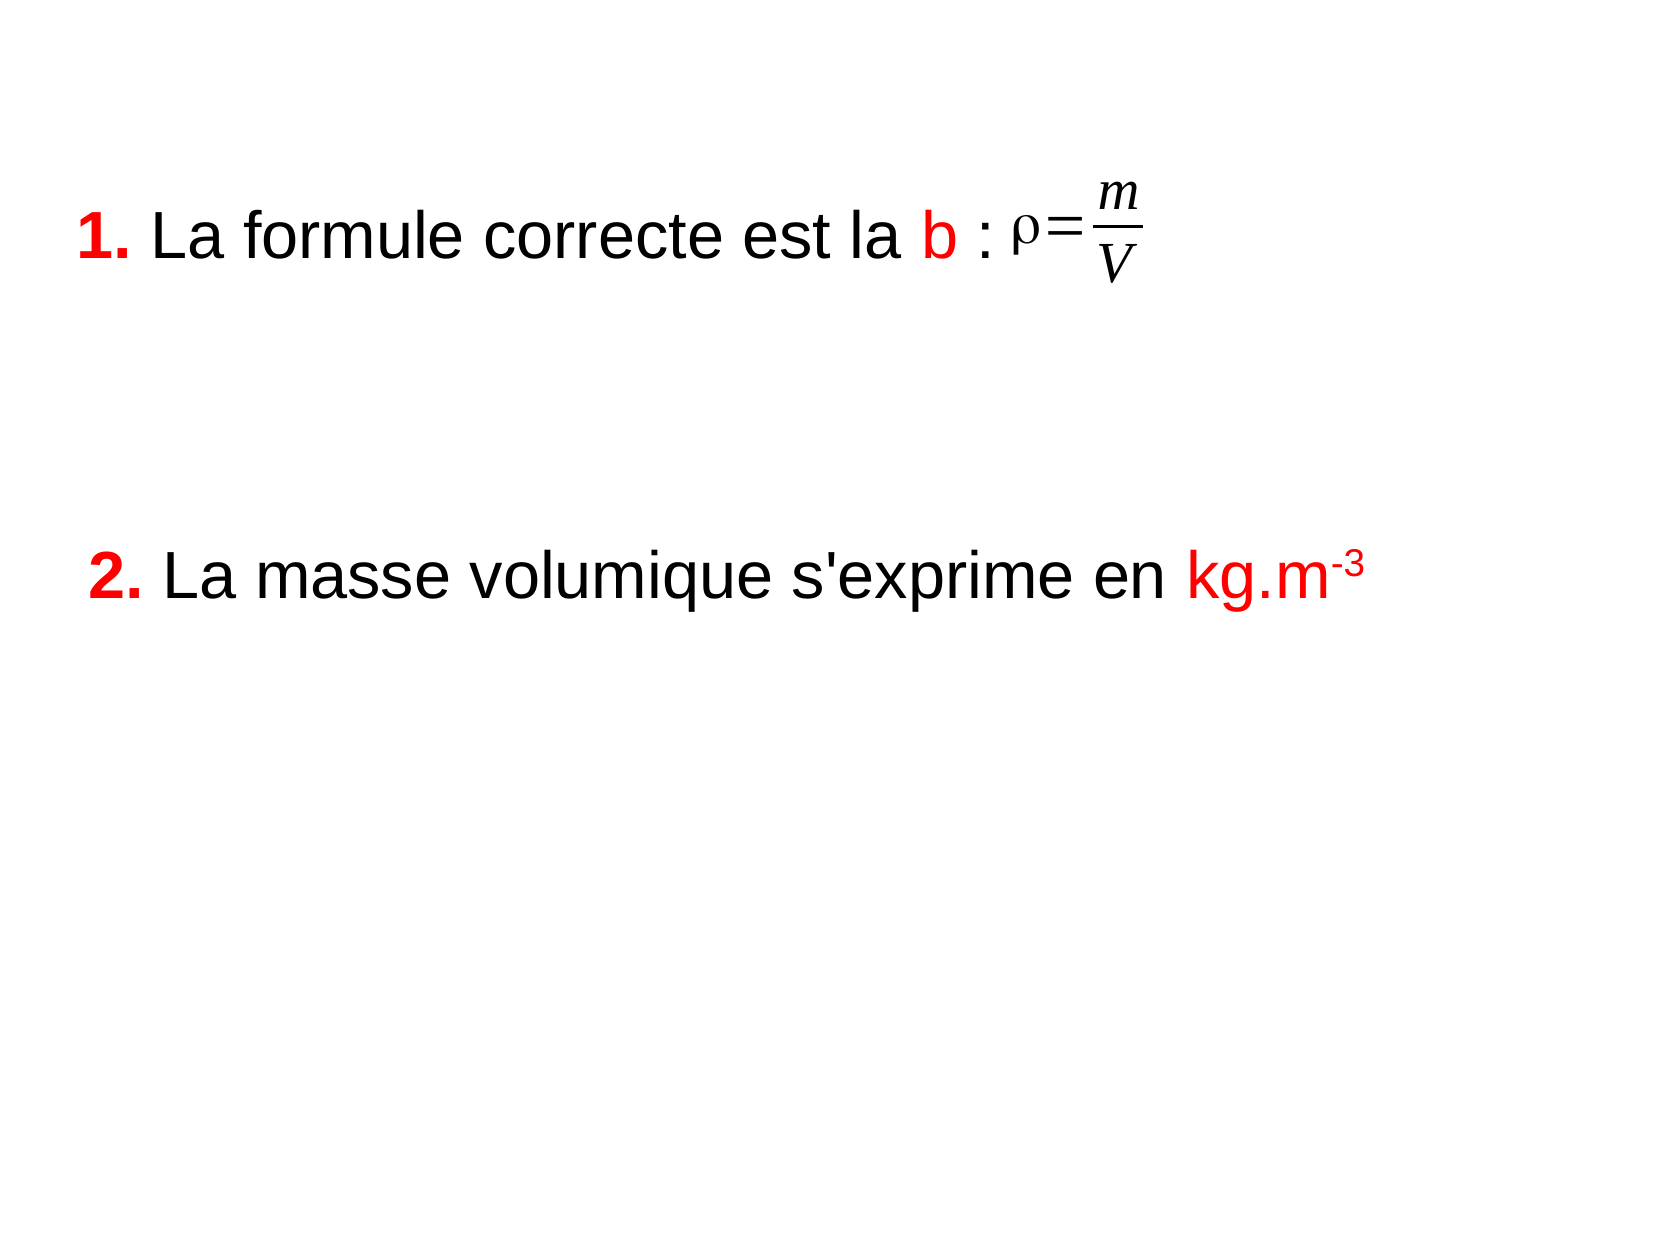

# 1. La formule correcte est la b :
2. La masse volumique s'exprime en kg.m-3